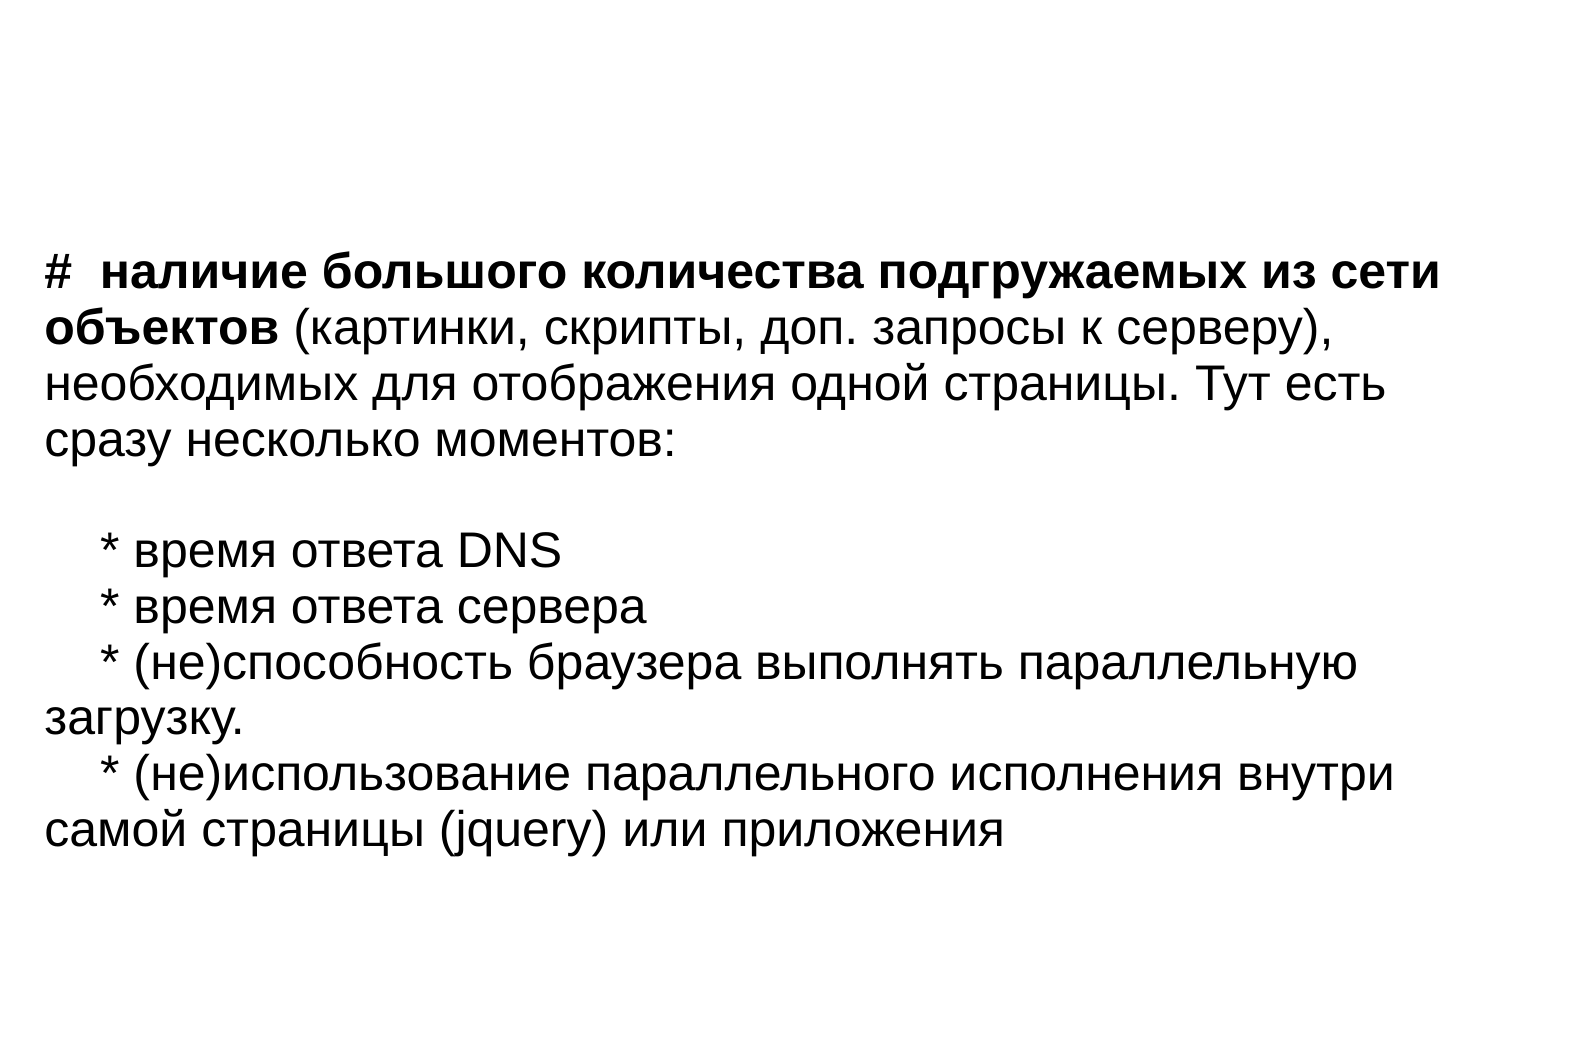

# наличие большого количества подгружаемых из сети объектов (картинки, скрипты, доп. запросы к серверу), необходимых для отображения одной страницы. Тут есть сразу несколько моментов:
 * время ответа DNS
 * время ответа сервера
 * (не)способность браузера выполнять параллельную загрузку.
 * (не)использование параллельного исполнения внутри самой страницы (jquery) или приложения